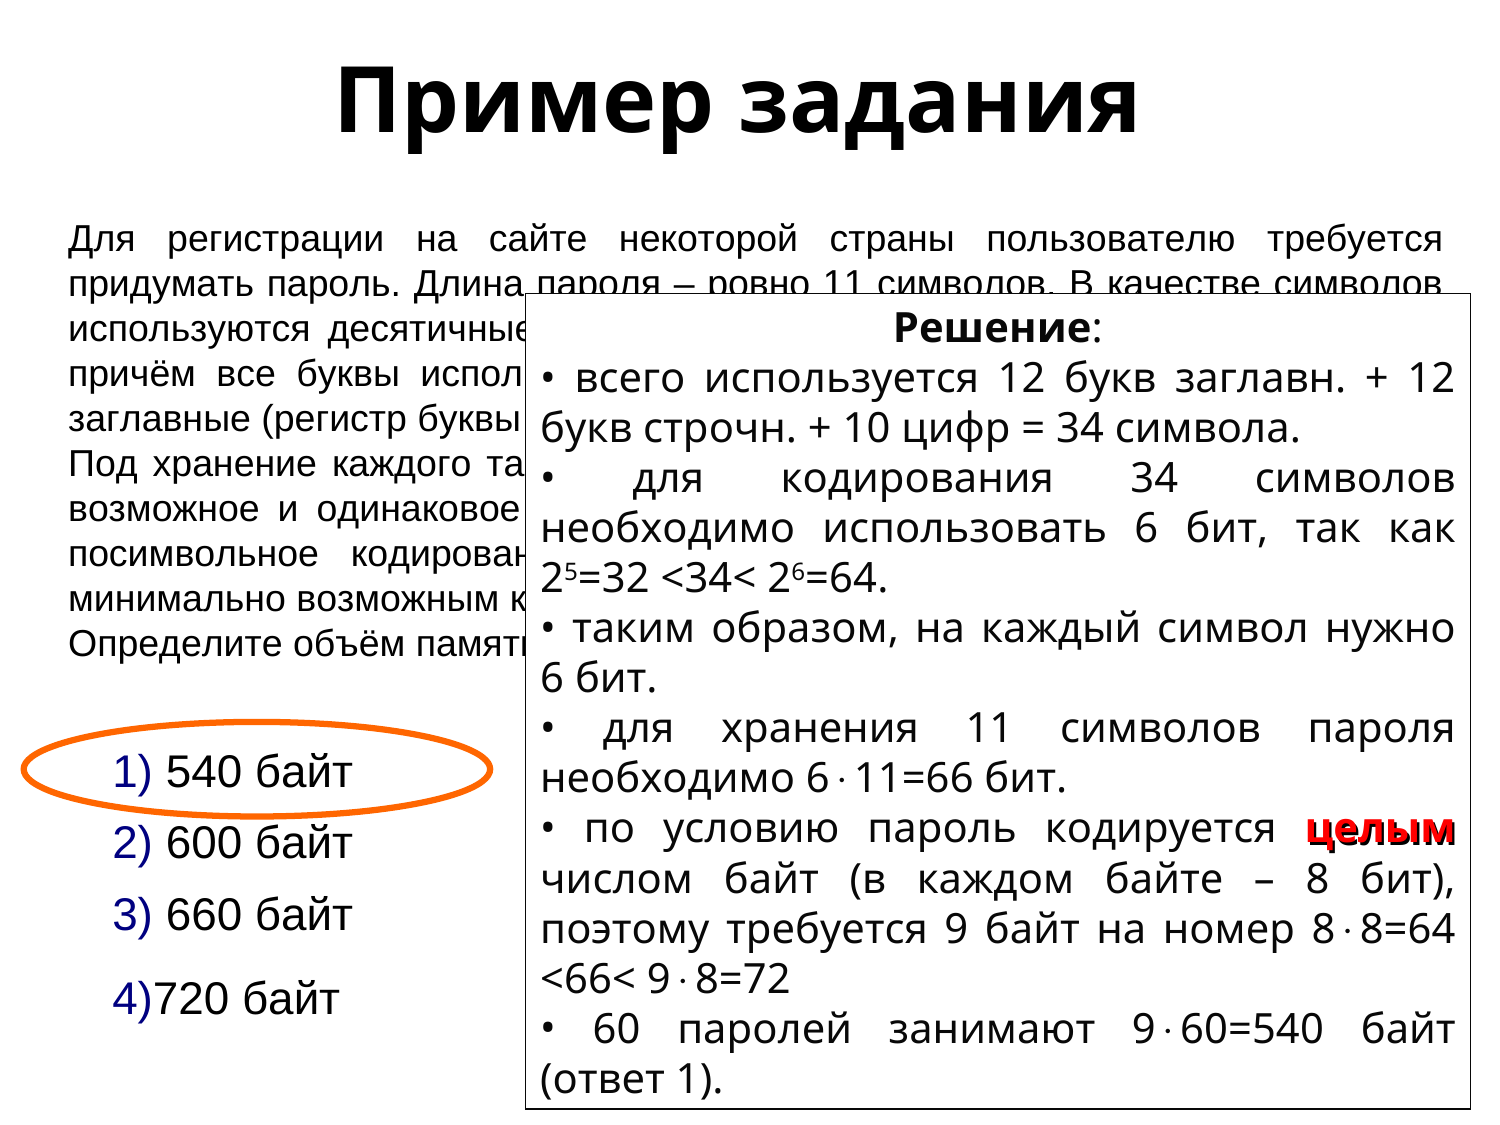

# Пример задания
Для регистрации на сайте некоторой страны пользователю требуется придумать пароль. Длина пароля – ровно 11 символов. В качестве символов используются десятичные цифры и 12 различных букв местного алфавита, причём все буквы используются в двух начертаниях: как строчные, так и заглавные (регистр буквы имеет значение!).
Под хранение каждого такого пароля на компьютере отводится минимально возможное и одинаковое целое количество байтов, при этом используется посимвольное кодирование и все символы кодируются одинаковым и минимально возможным количеством битов.
Определите объём памяти, который занимает хранение 60 паролей.
 540 байт
 600 байт
 660 байт
720 байт
Решение:
 всего используется 12 букв заглавн. + 12 букв строчн. + 10 цифр = 34 символа.
 для кодирования 34 символов необходимо использовать 6 бит, так как 25=32 <34< 26=64.
 таким образом, на каждый символ нужно 6 бит.
 для хранения 11 символов пароля необходимо 611=66 бит.
 по условию пароль кодируется целым числом байт (в каждом байте – 8 бит), поэтому требуется 9 байт на номер 88=64 <66< 98=72
 60 паролей занимают 960=540 байт (ответ 1).